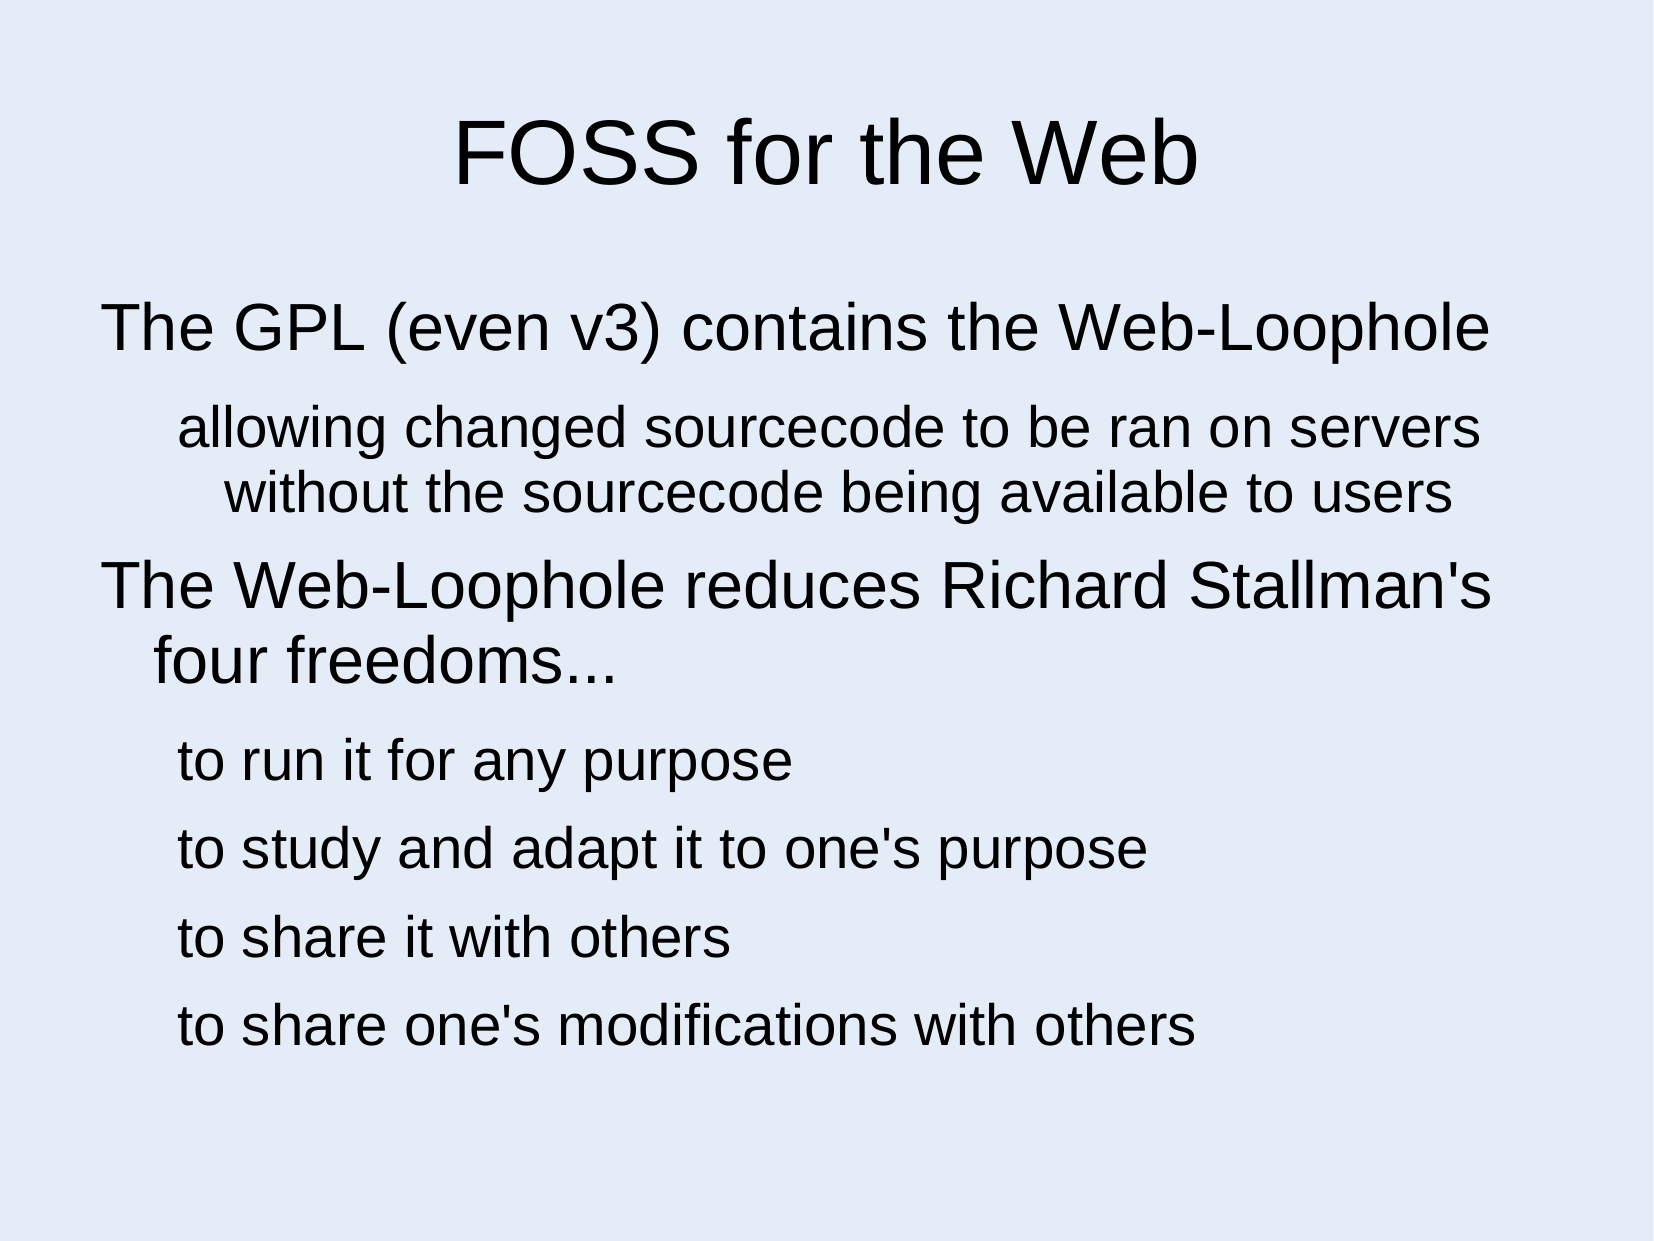

# FOSS for the Web
The GPL (even v3) contains the Web-Loophole
allowing changed sourcecode to be ran on servers without the sourcecode being available to users
The Web-Loophole reduces Richard Stallman's four freedoms...
to run it for any purpose
to study and adapt it to one's purpose
to share it with others
to share one's modifications with others